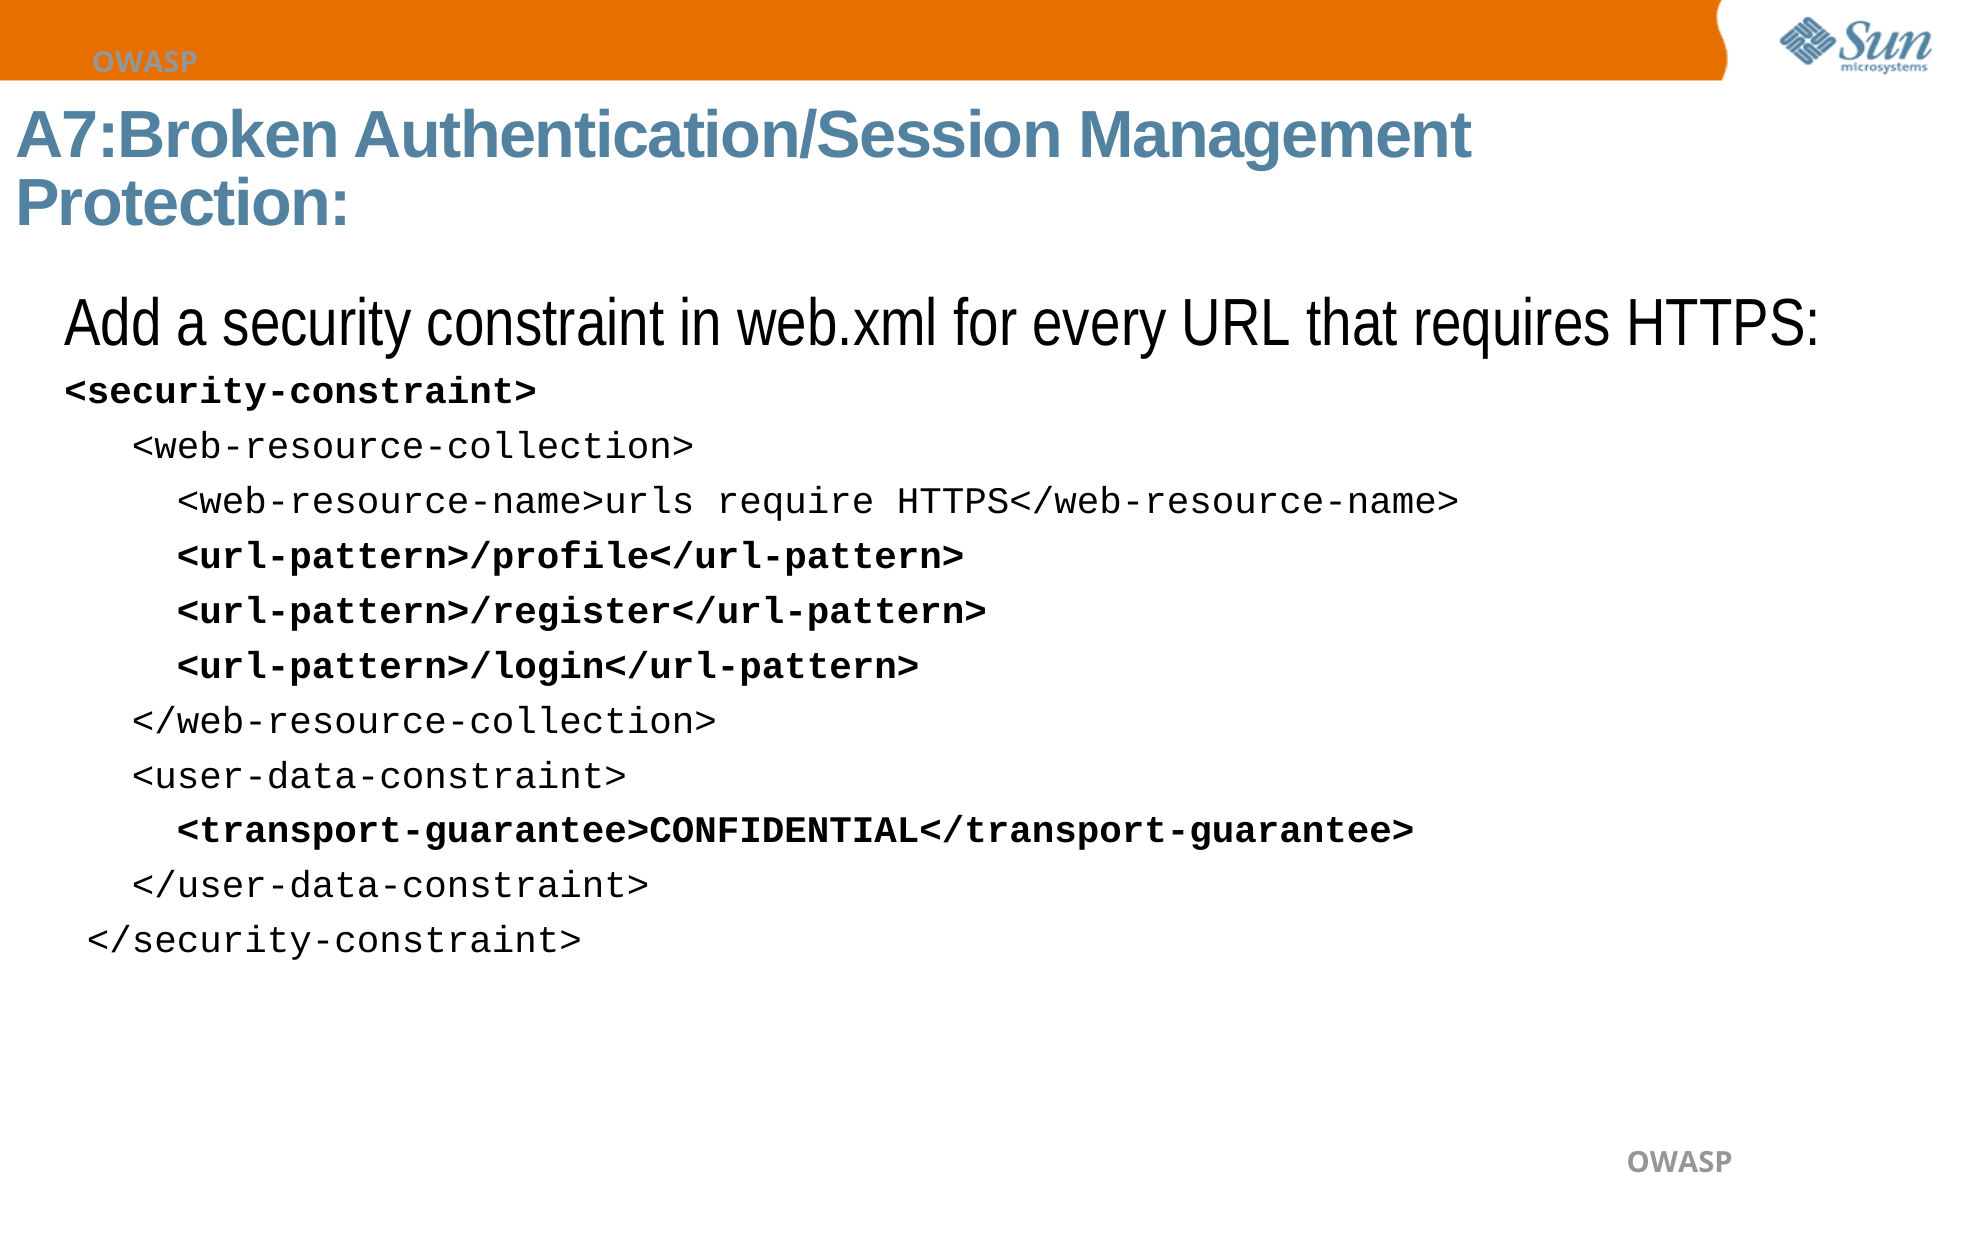

A7:Broken Authentication/Session Management
Protection:
# Add a security constraint in web.xml for every URL that requires HTTPS:
<security-constraint>
 <web-resource-collection>
 <web-resource-name>urls require HTTPS</web-resource-name>
 <url-pattern>/profile</url-pattern>
 <url-pattern>/register</url-pattern>
 <url-pattern>/login</url-pattern>
 </web-resource-collection>
 <user-data-constraint>
 <transport-guarantee>CONFIDENTIAL</transport-guarantee>
 </user-data-constraint>
 </security-constraint>